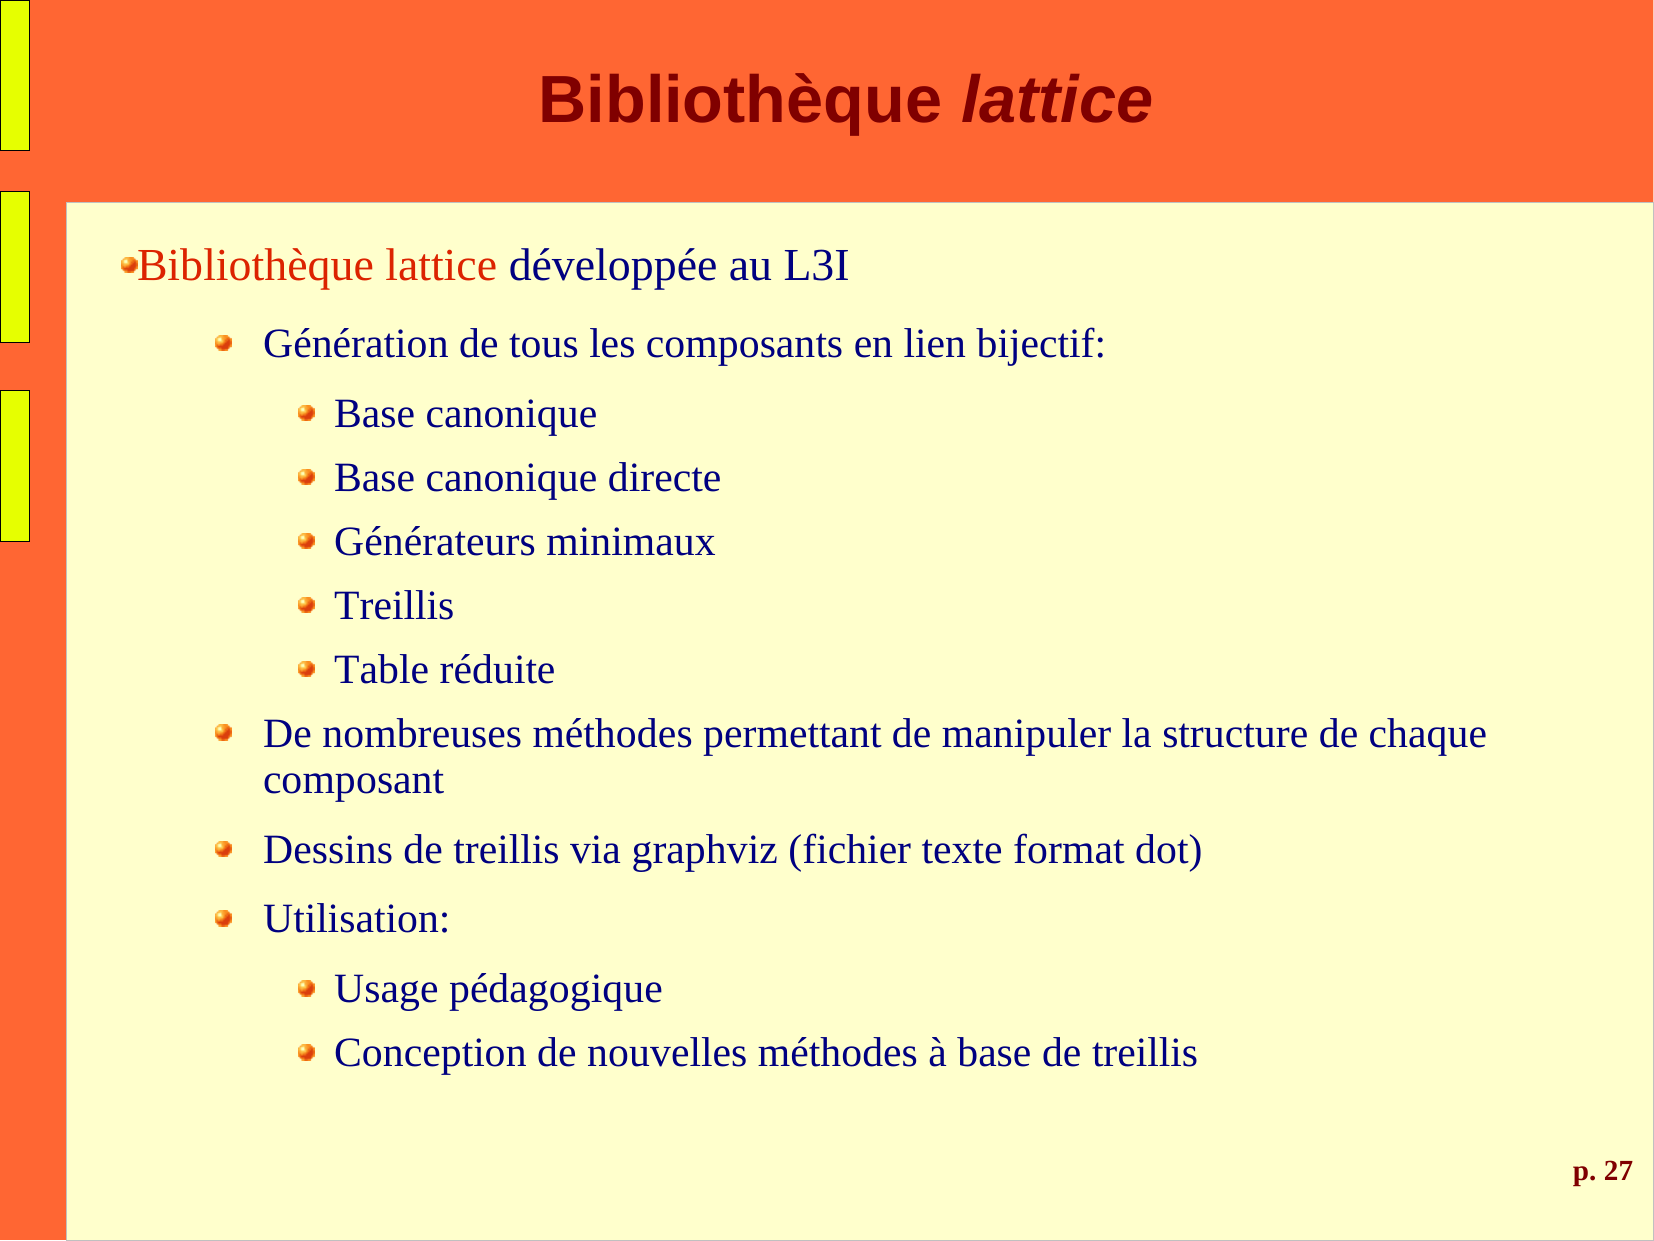

# Bibliothèque lattice
Bibliothèque lattice développée au L3I
Génération de tous les composants en lien bijectif:
Base canonique
Base canonique directe
Générateurs minimaux
Treillis
Table réduite
De nombreuses méthodes permettant de manipuler la structure de chaque composant
Dessins de treillis via graphviz (fichier texte format dot)
Utilisation:
Usage pédagogique
Conception de nouvelles méthodes à base de treillis
Karell Bertet